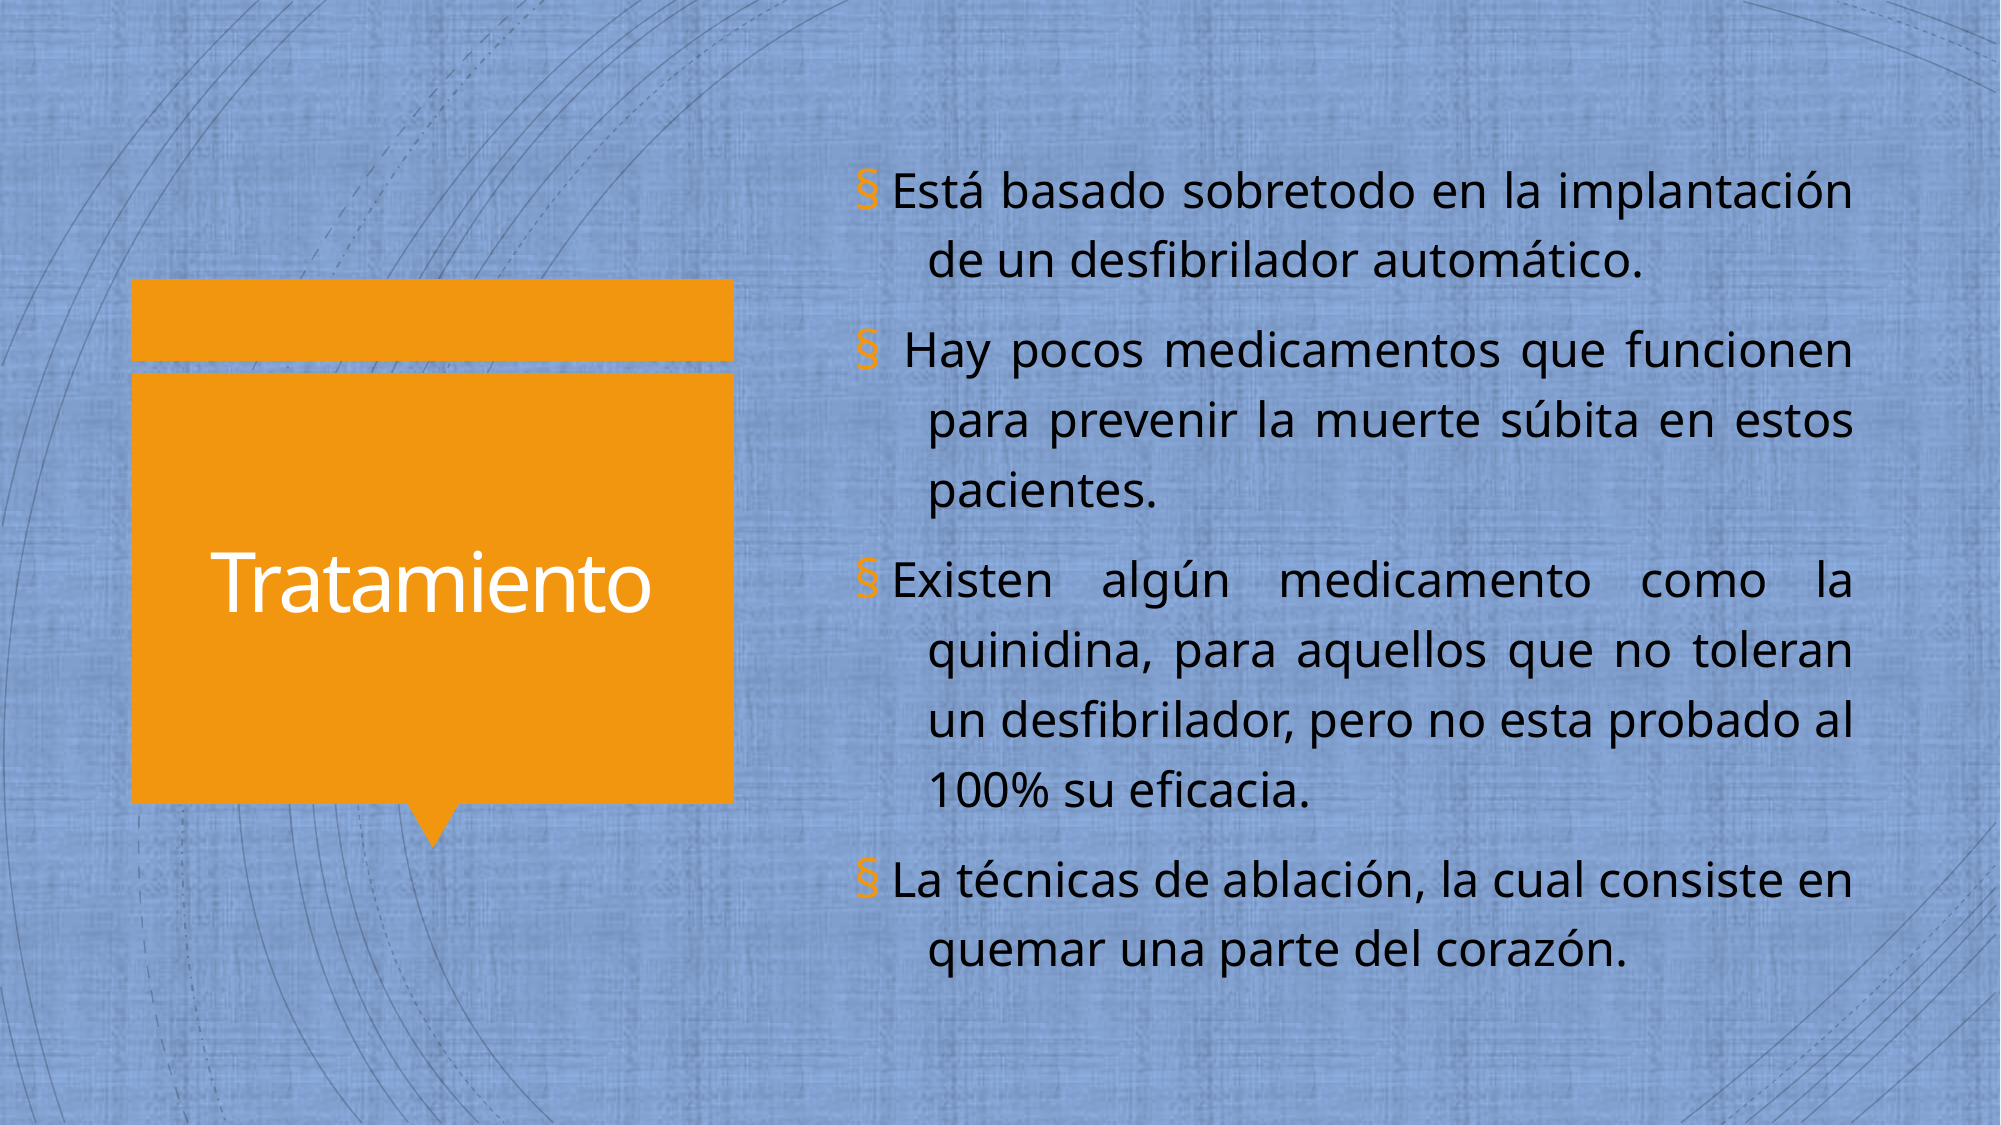

Está basado sobretodo en la implantación de un desfibrilador automático.
 Hay pocos medicamentos que funcionen para prevenir la muerte súbita en estos pacientes.
Existen algún medicamento como la quinidina, para aquellos que no toleran un desfibrilador, pero no esta probado al 100% su eficacia.
La técnicas de ablación, la cual consiste en quemar una parte del corazón.
# Tratamiento